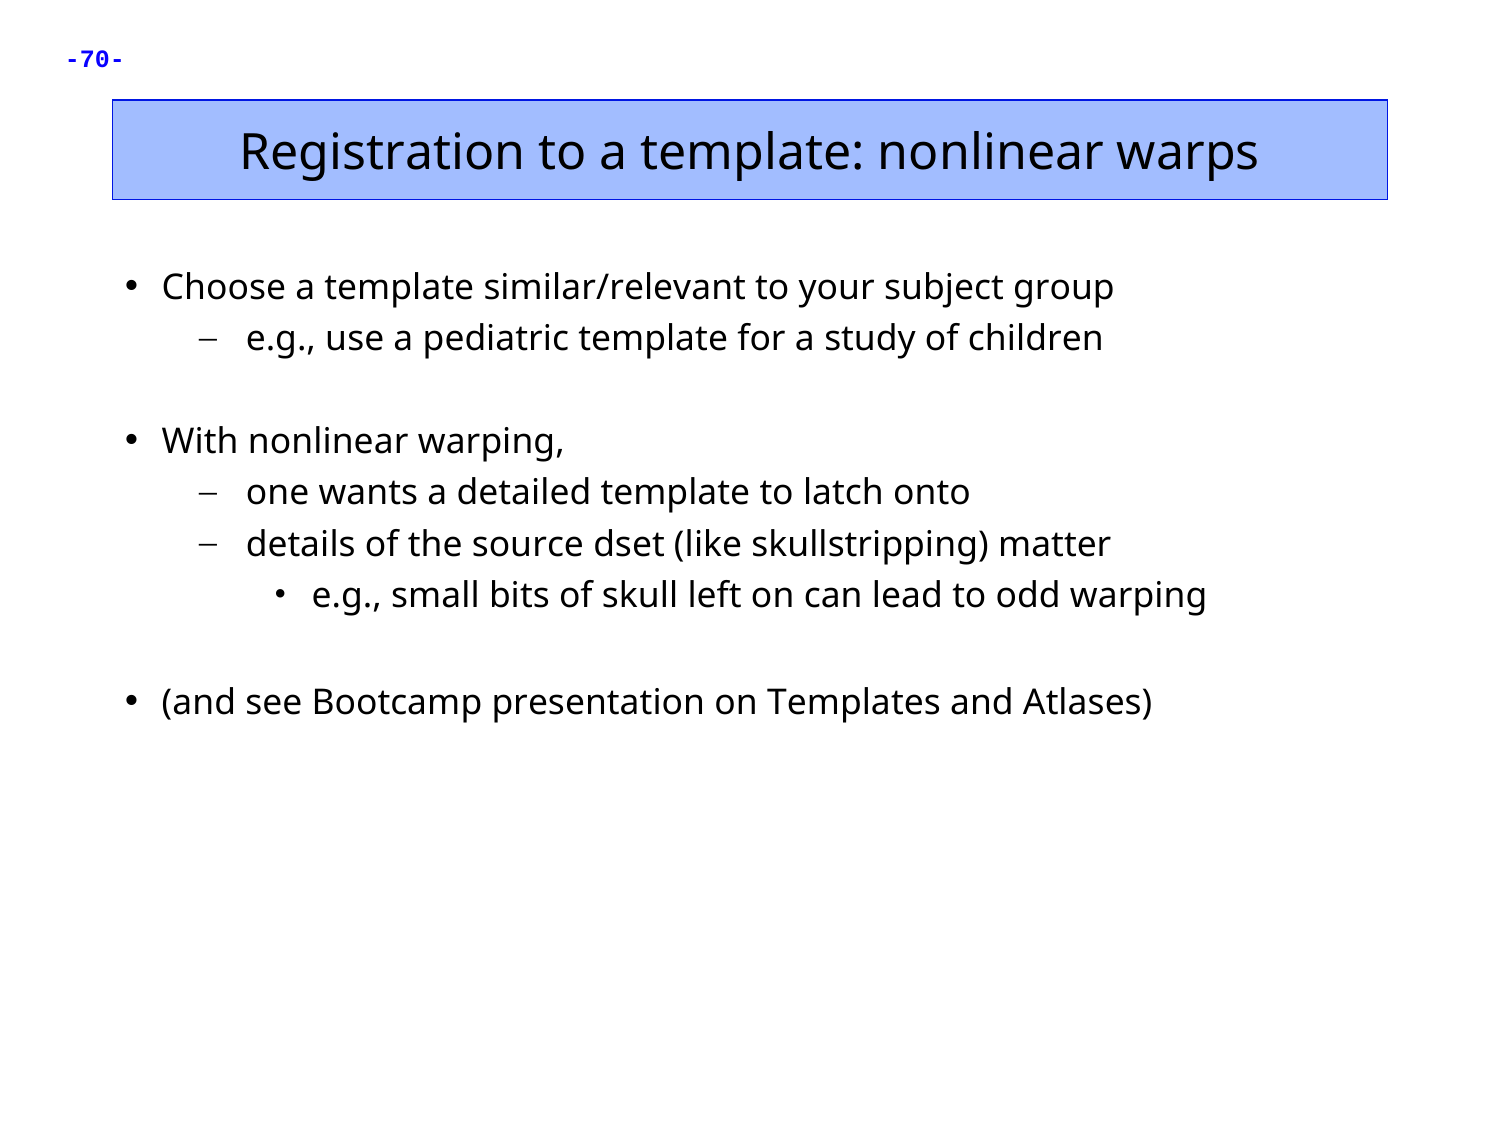

Registration to a template: nonlinear warps
Choose a template similar/relevant to your subject group
e.g., use a pediatric template for a study of children
With nonlinear warping,
one wants a detailed template to latch onto
details of the source dset (like skullstripping) matter
e.g., small bits of skull left on can lead to odd warping
(and see Bootcamp presentation on Templates and Atlases)